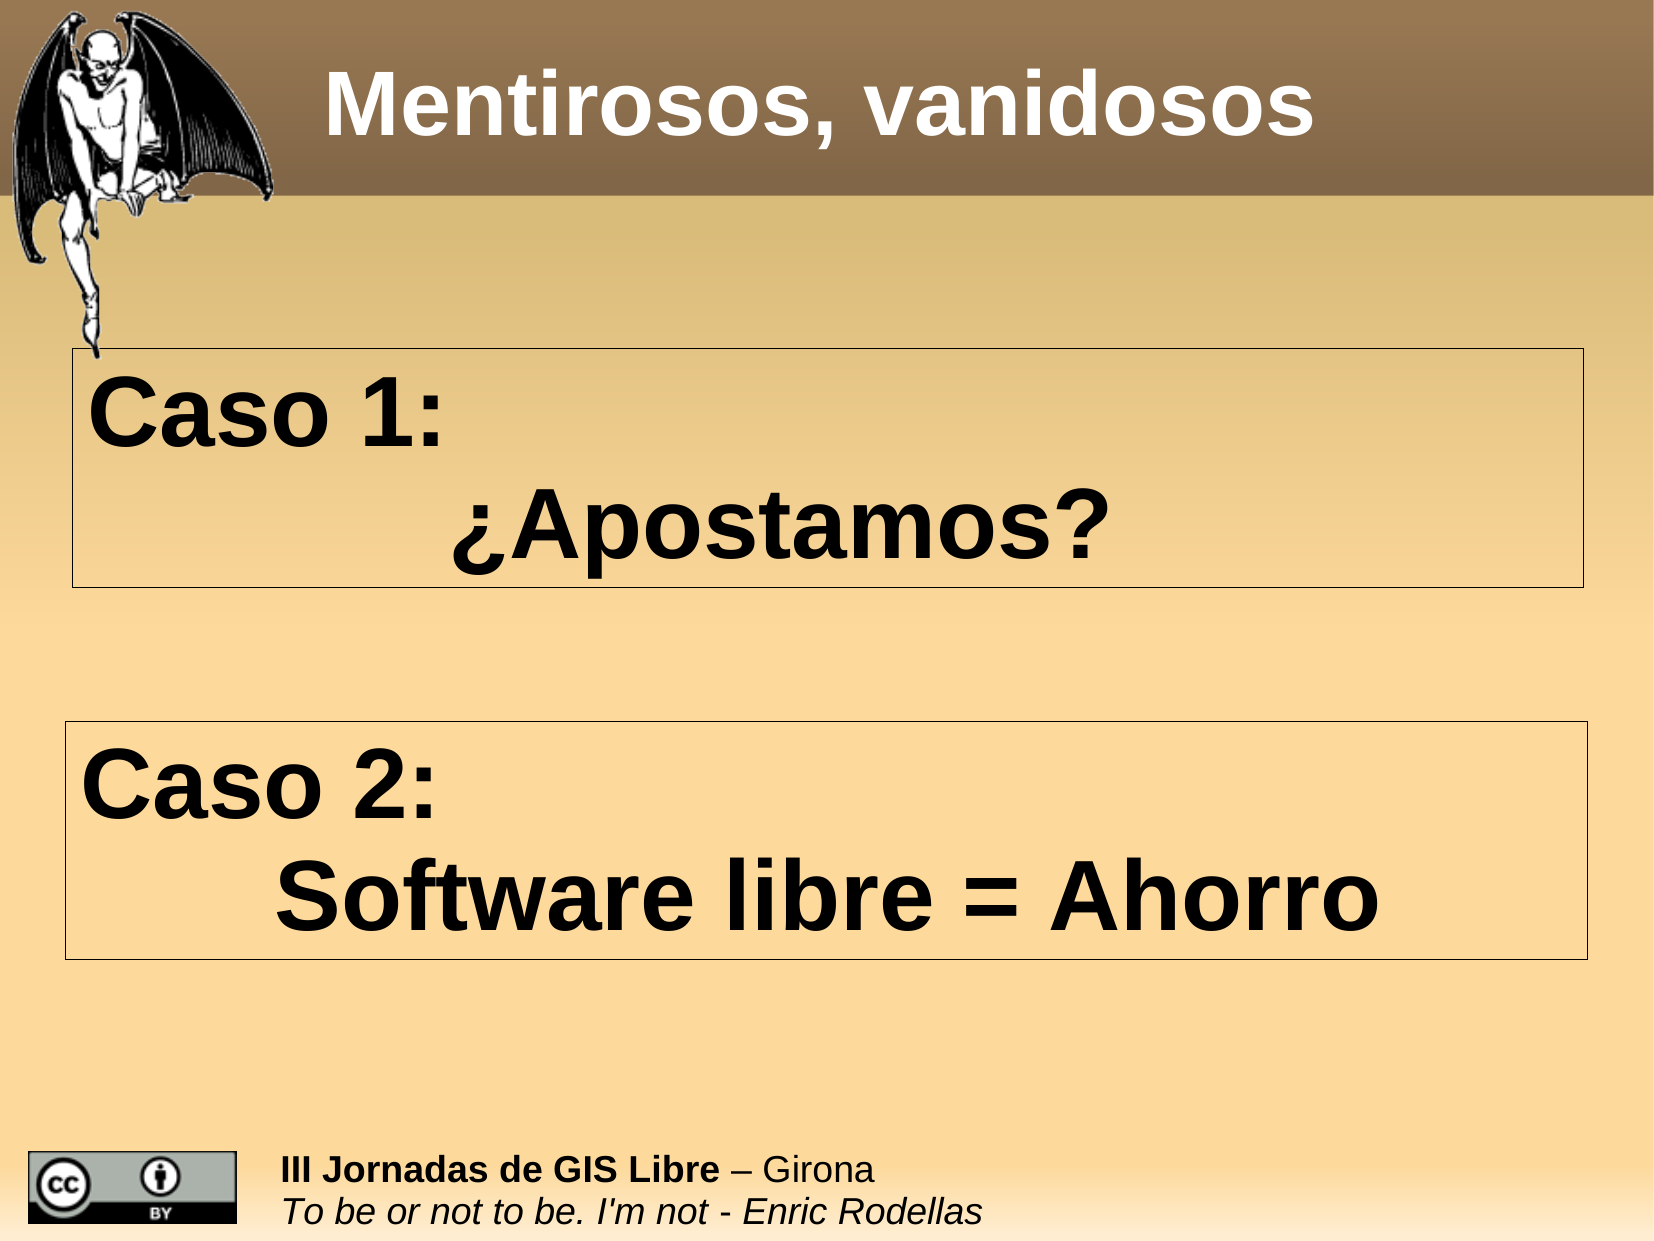

# Mentirosos, vanidosos
Caso 1:
 ¿Apostamos?
Caso 2:
 Software libre = Ahorro
III Jornadas de GIS Libre – Girona
To be or not to be. I'm not - Enric Rodellas